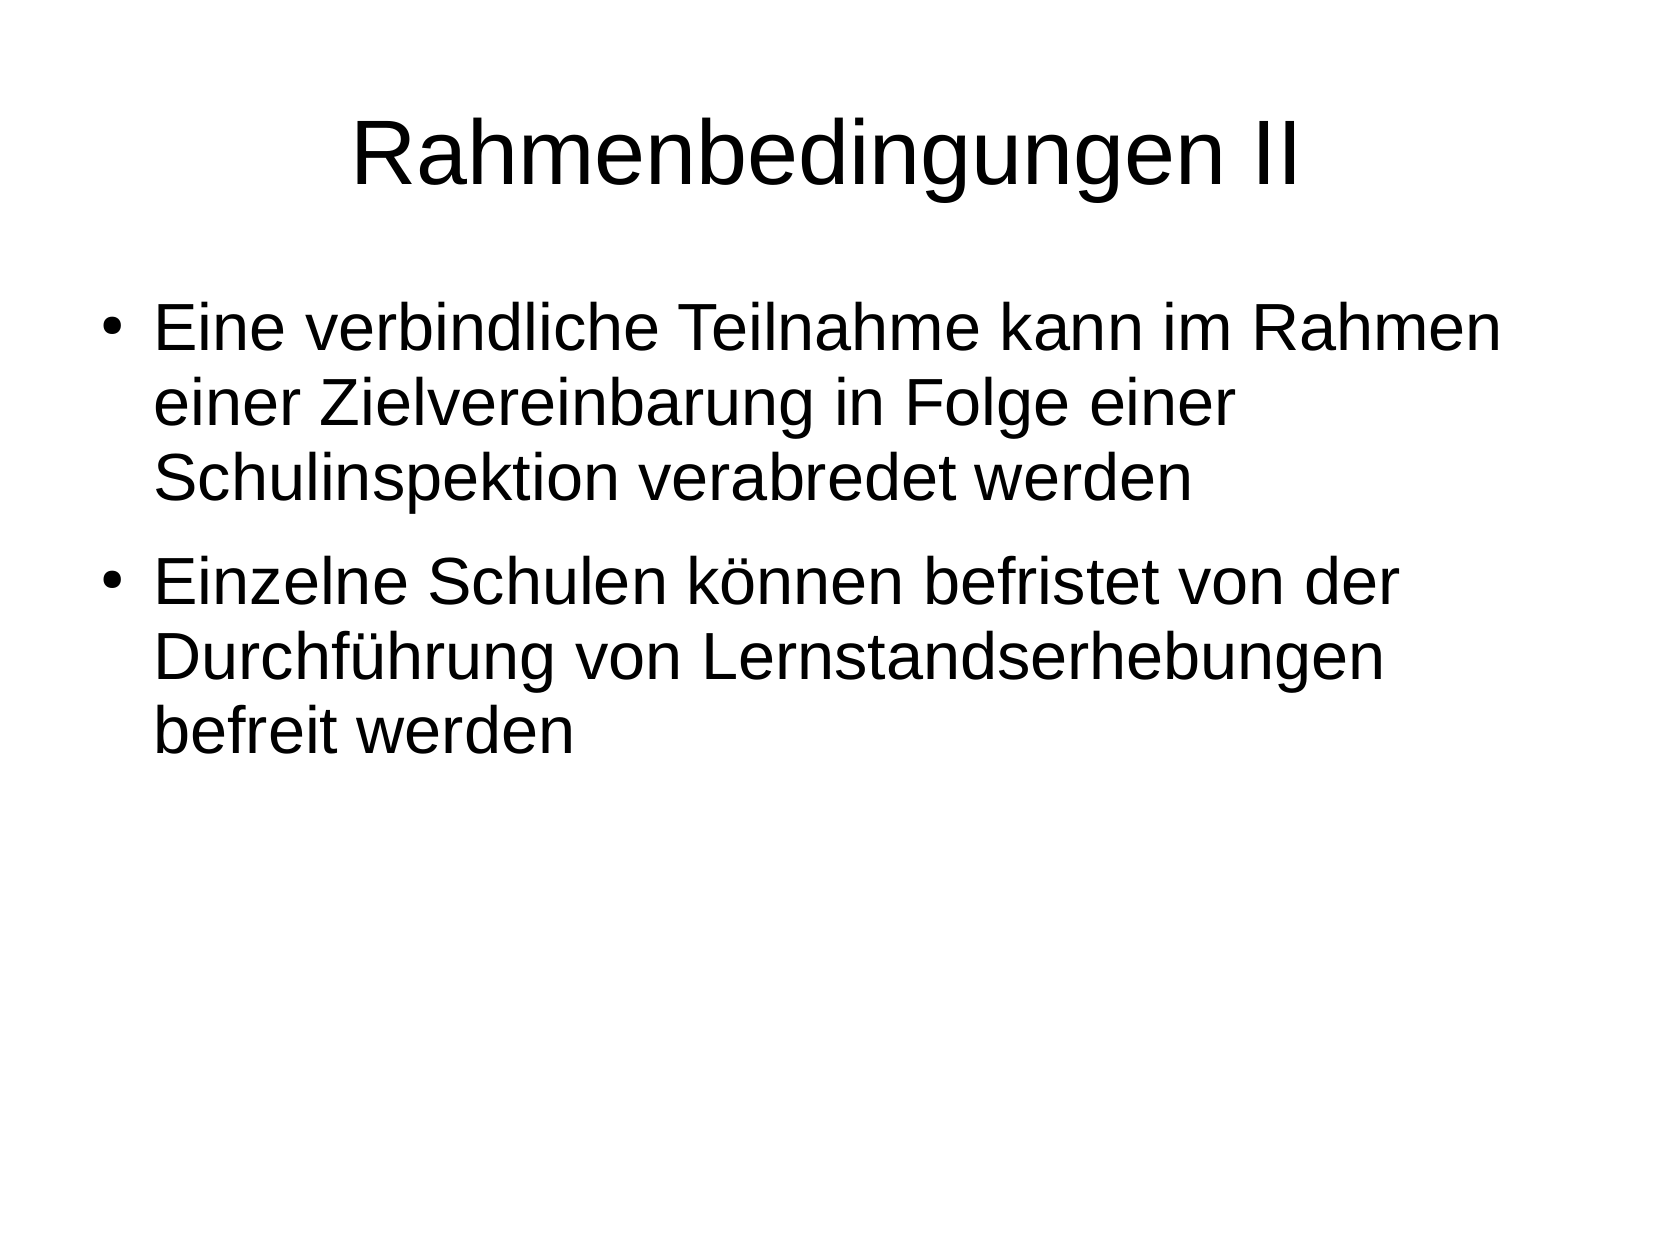

# Rahmenbedingungen II
Eine verbindliche Teilnahme kann im Rahmen einer Zielvereinbarung in Folge einer Schulinspektion verabredet werden
Einzelne Schulen können befristet von der Durchführung von Lernstandserhebungen befreit werden